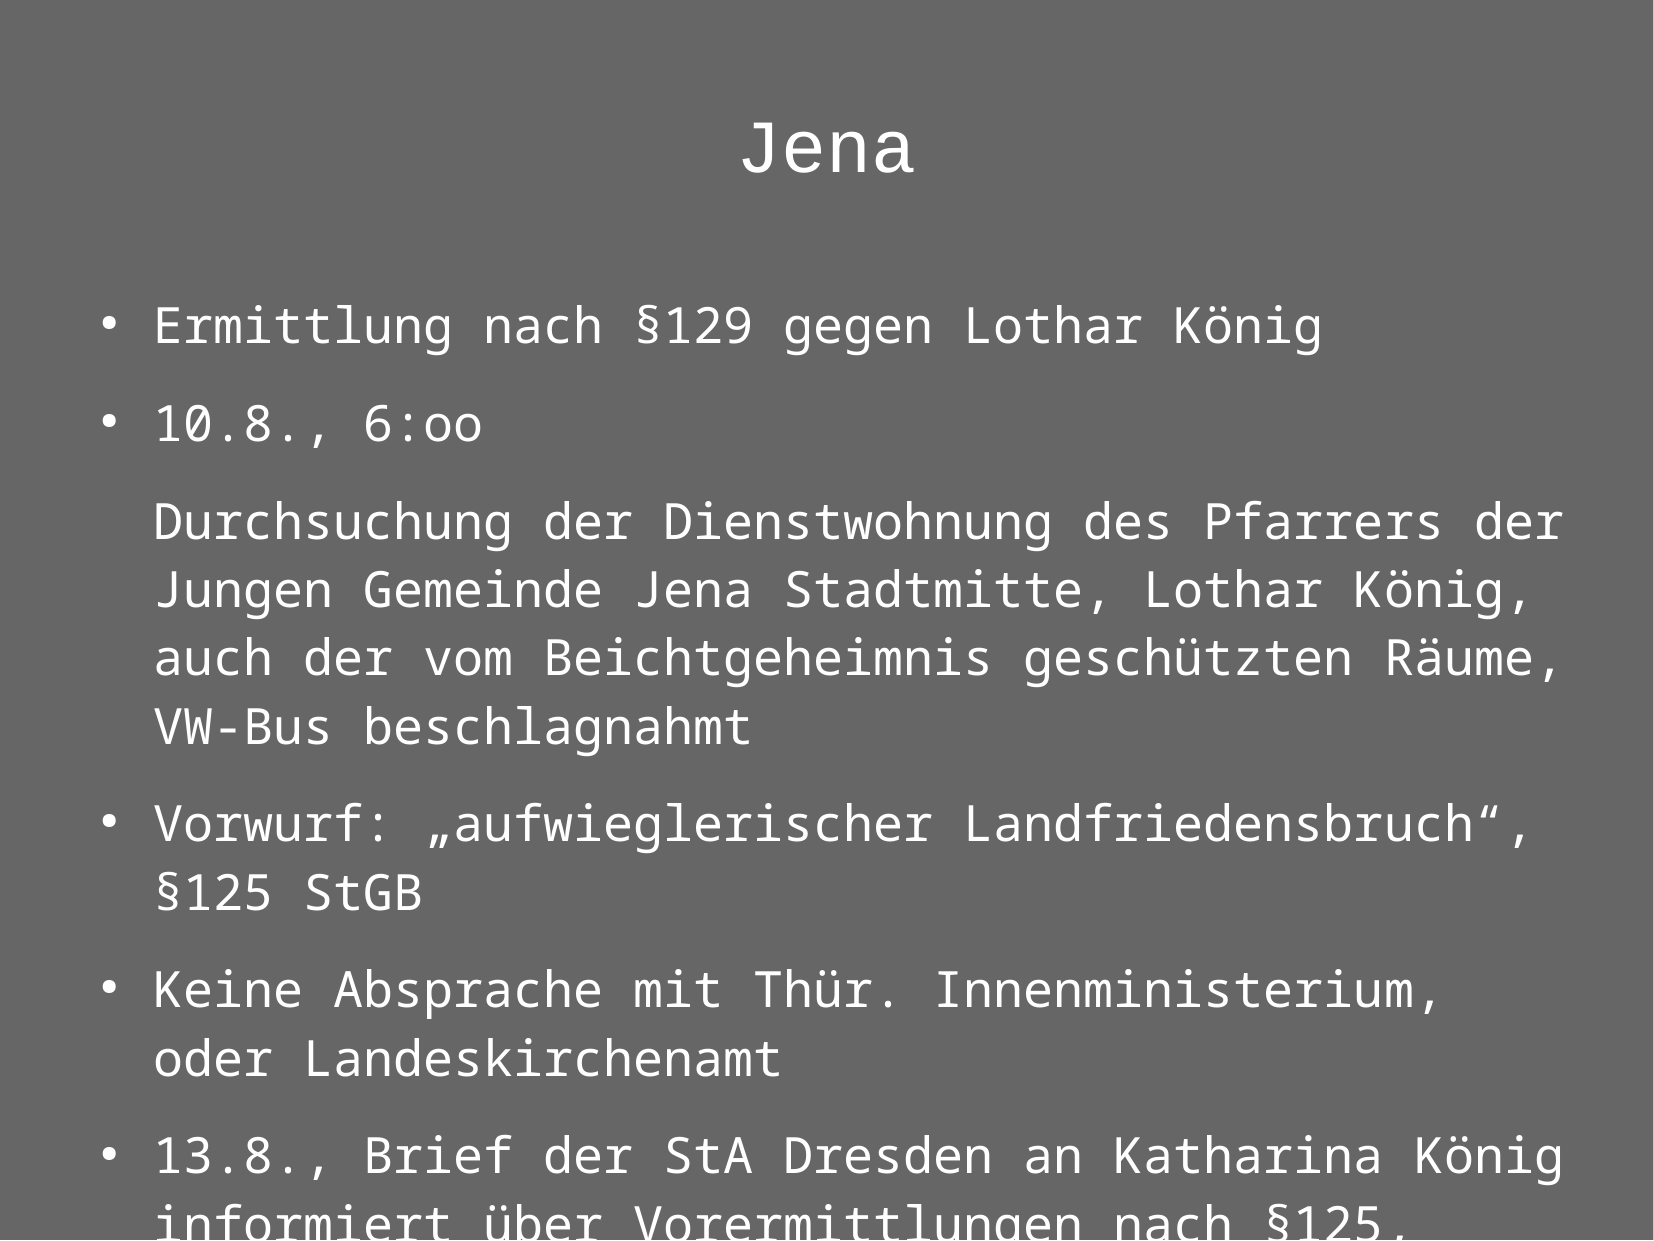

# Jena
Ermittlung nach §129 gegen Lothar König
10.8., 6:oo
Durchsuchung der Dienstwohnung des Pfarrers der Jungen Gemeinde Jena Stadtmitte, Lothar König, auch der vom Beichtgeheimnis geschützten Räume, VW-Bus beschlagnahmt
Vorwurf: „aufwieglerischer Landfriedensbruch“, §125 StGB
Keine Absprache mit Thür. Innenministerium, oder Landeskirchenamt
13.8., Brief der StA Dresden an Katharina König informiert über Vorermittlungen nach §125,
15.8., als 'Fehler' zurückgenommen